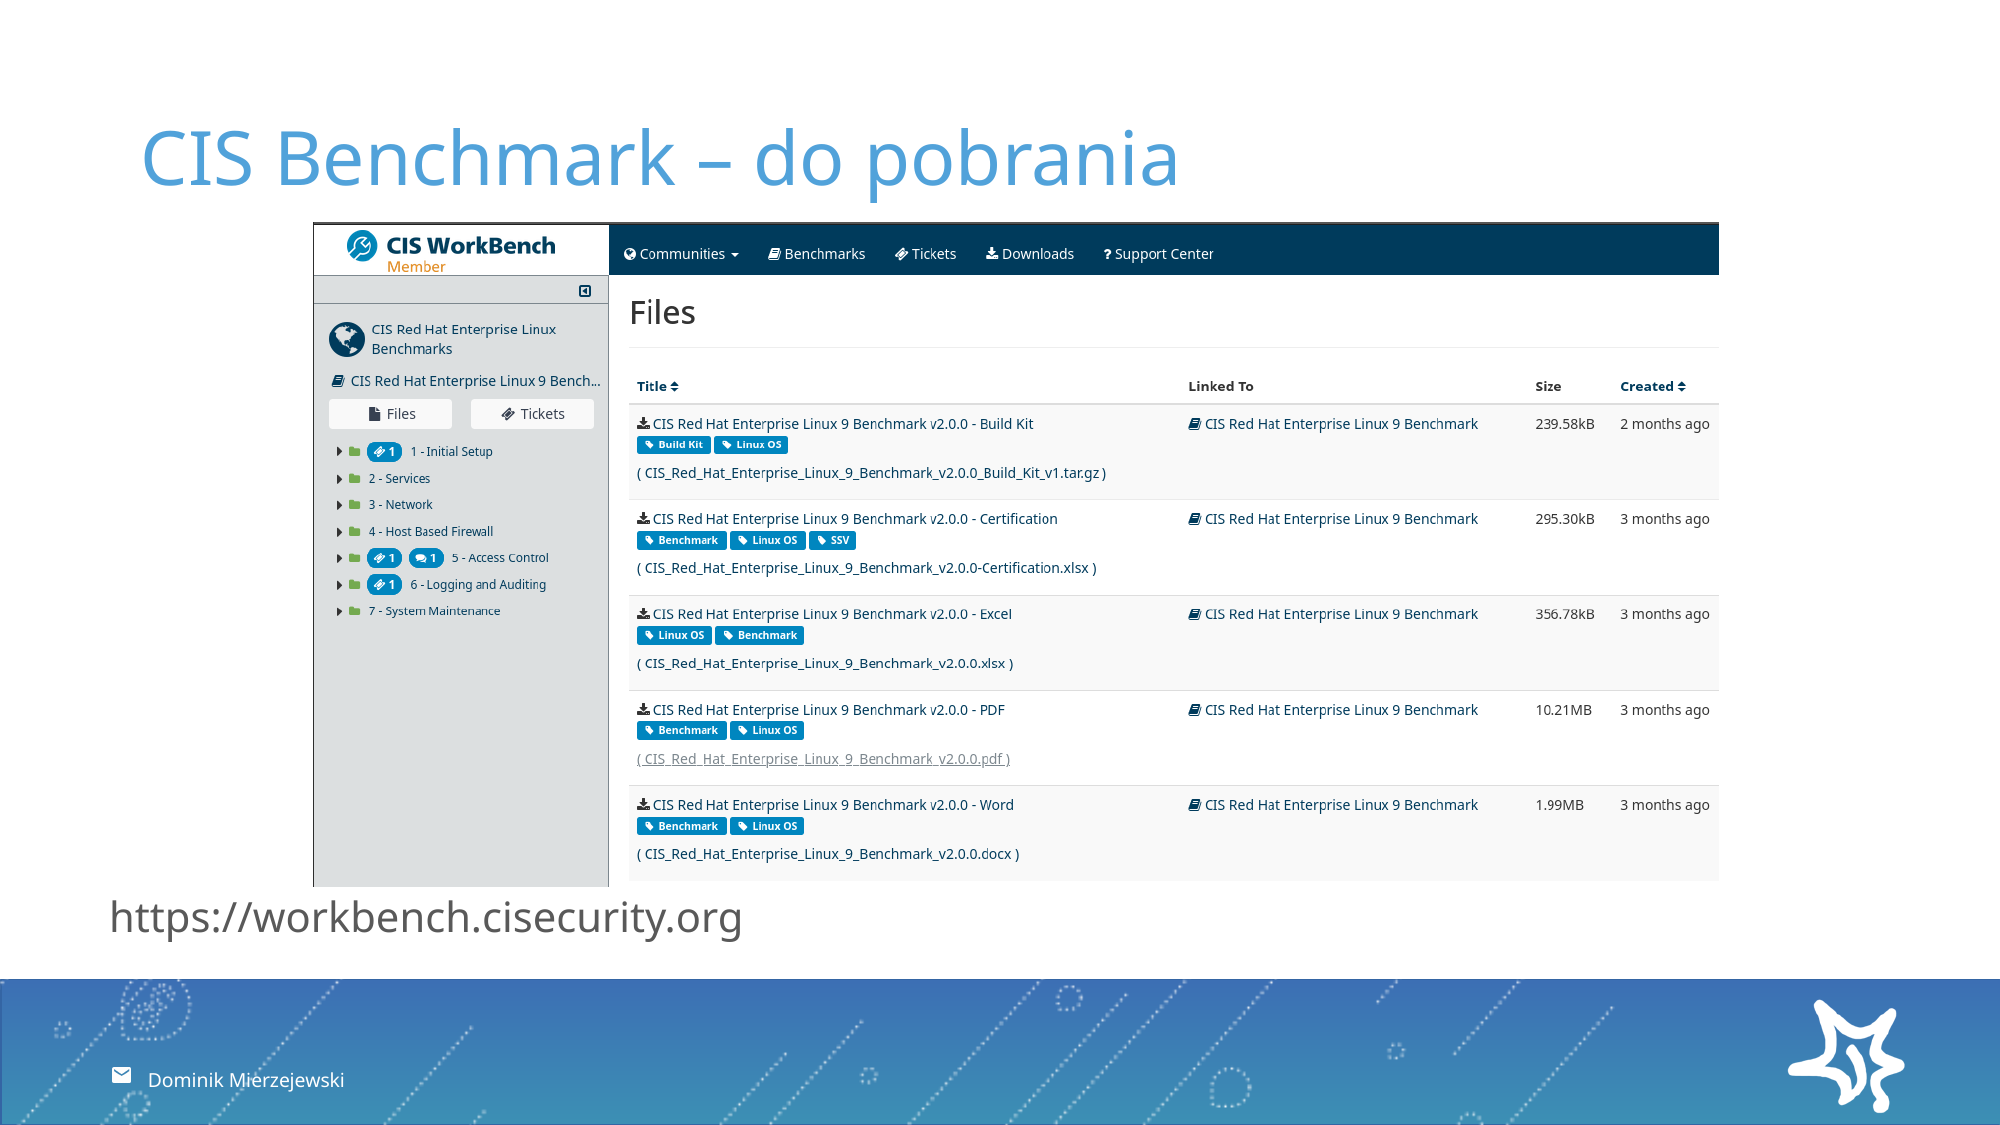

# CIS Benchmark – do pobrania
https://workbench.cisecurity.org
Dominik Mierzejewski